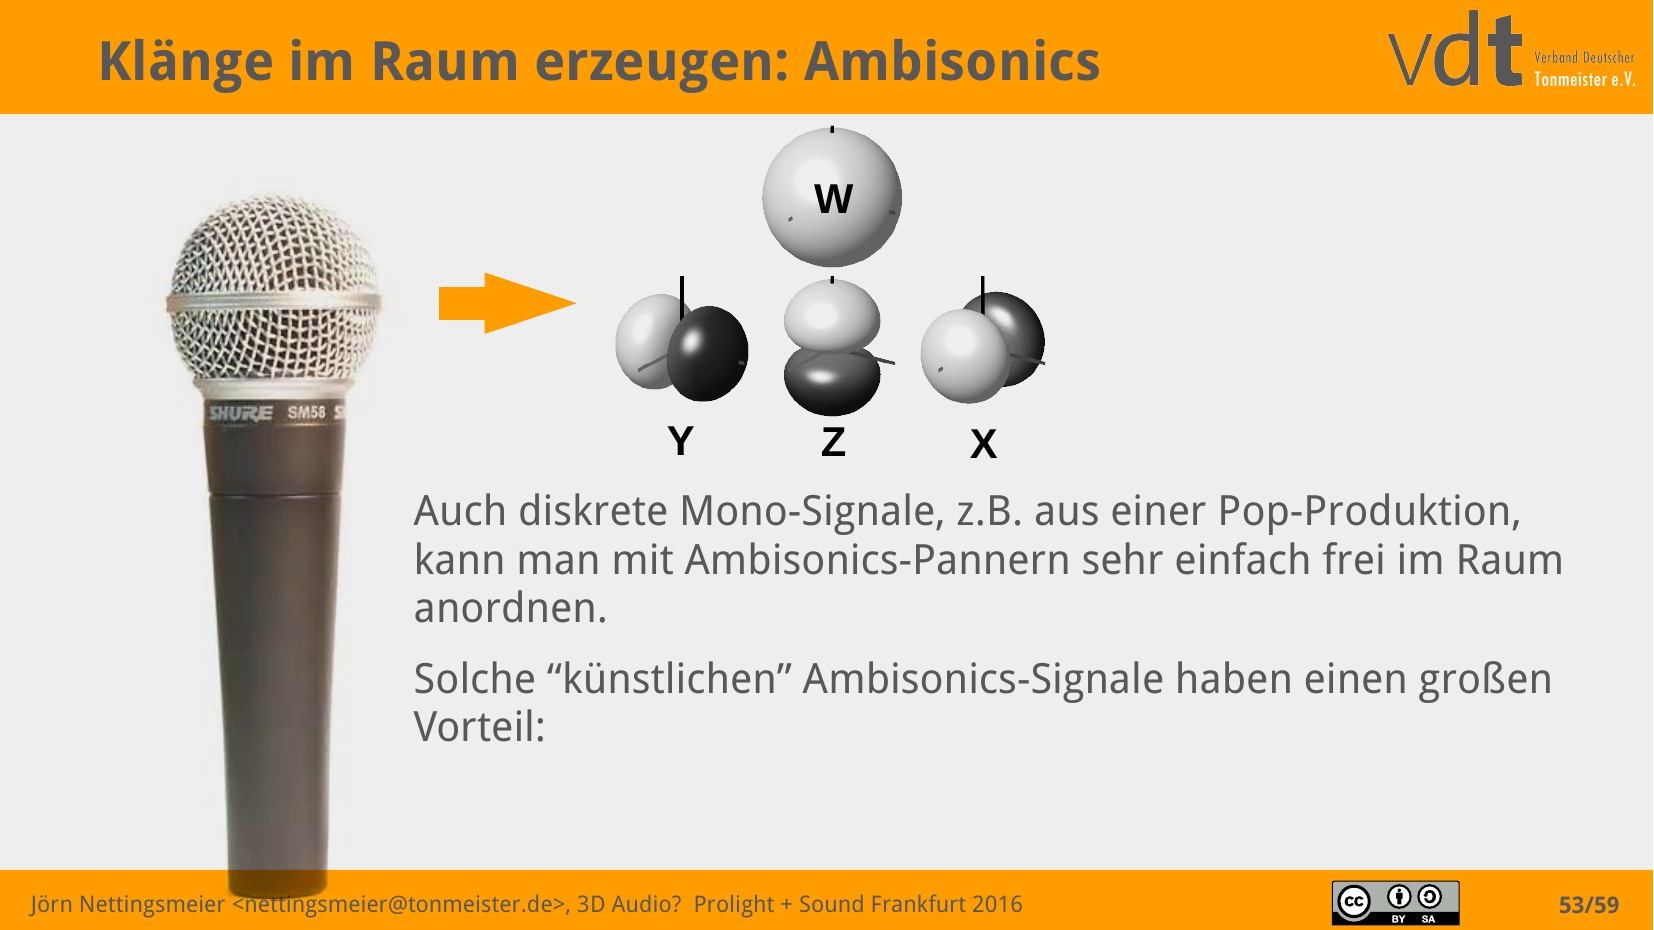

# Klänge im Raum erzeugen: Ambisonics
W
Y
Z
X
Auch diskrete Mono-Signale, z.B. aus einer Pop-Produktion, kann man mit Ambisonics-Pannern sehr einfach frei im Raum anordnen.
Solche “künstlichen” Ambisonics-Signale haben einen großen Vorteil: